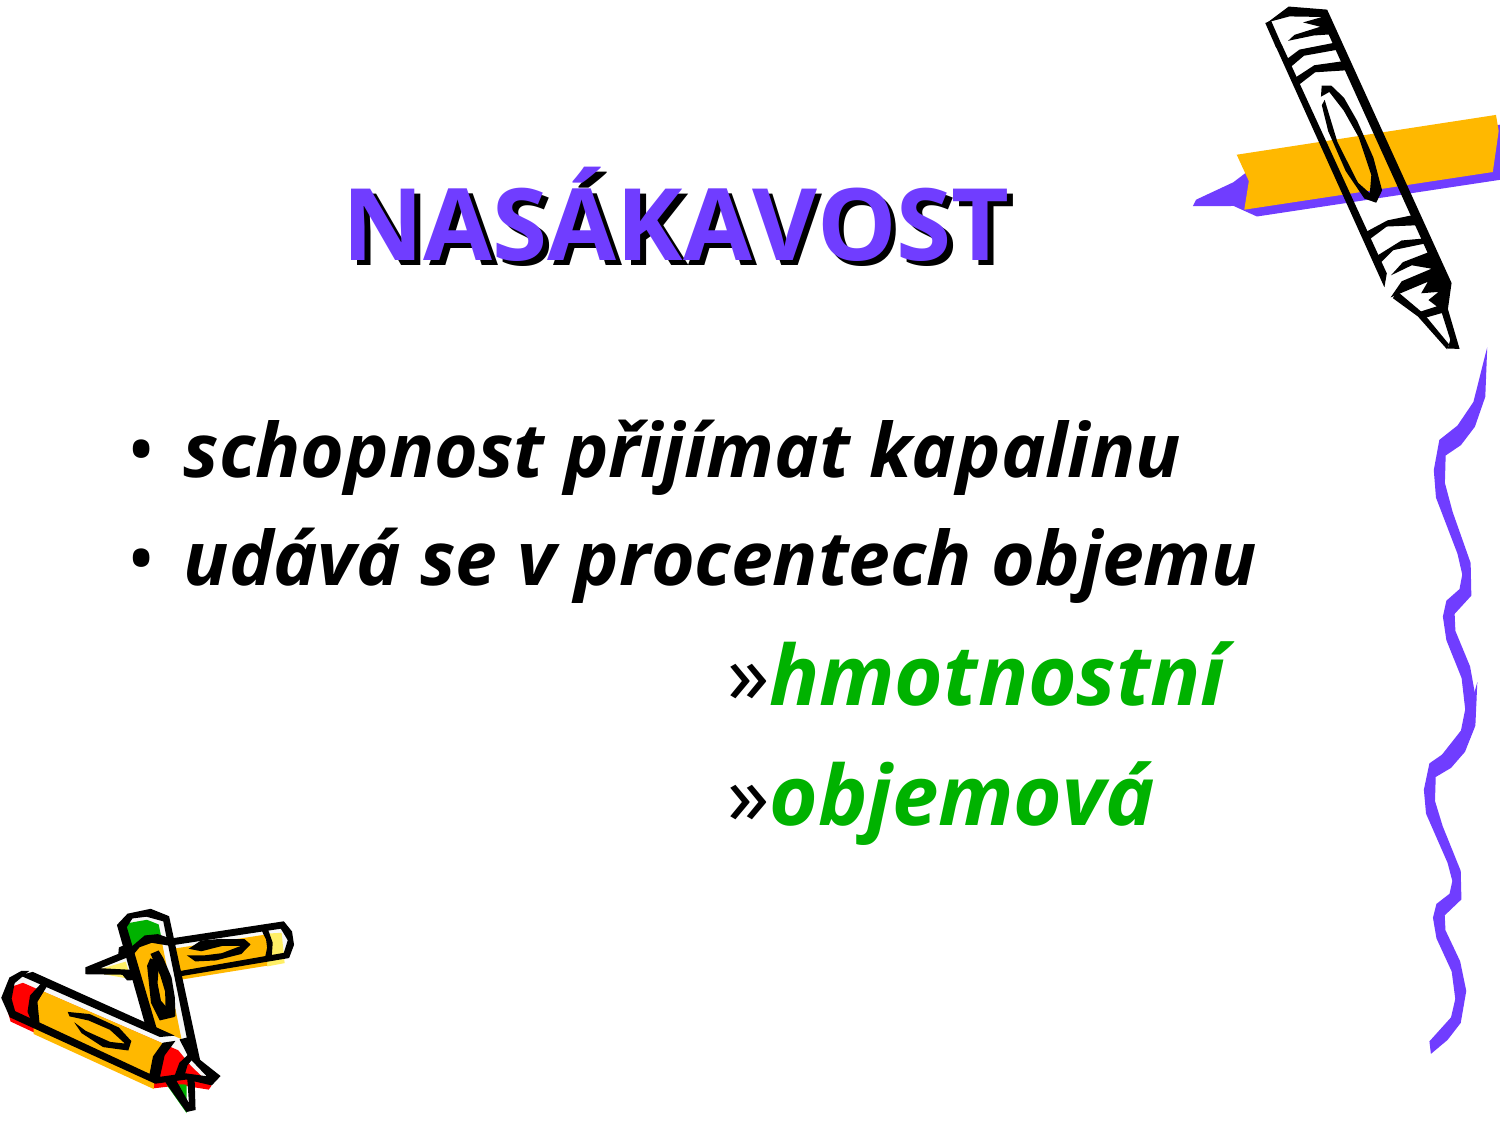

# NASÁKAVOST
schopnost přijímat kapalinu
udává se v procentech objemu
hmotnostní
objemová